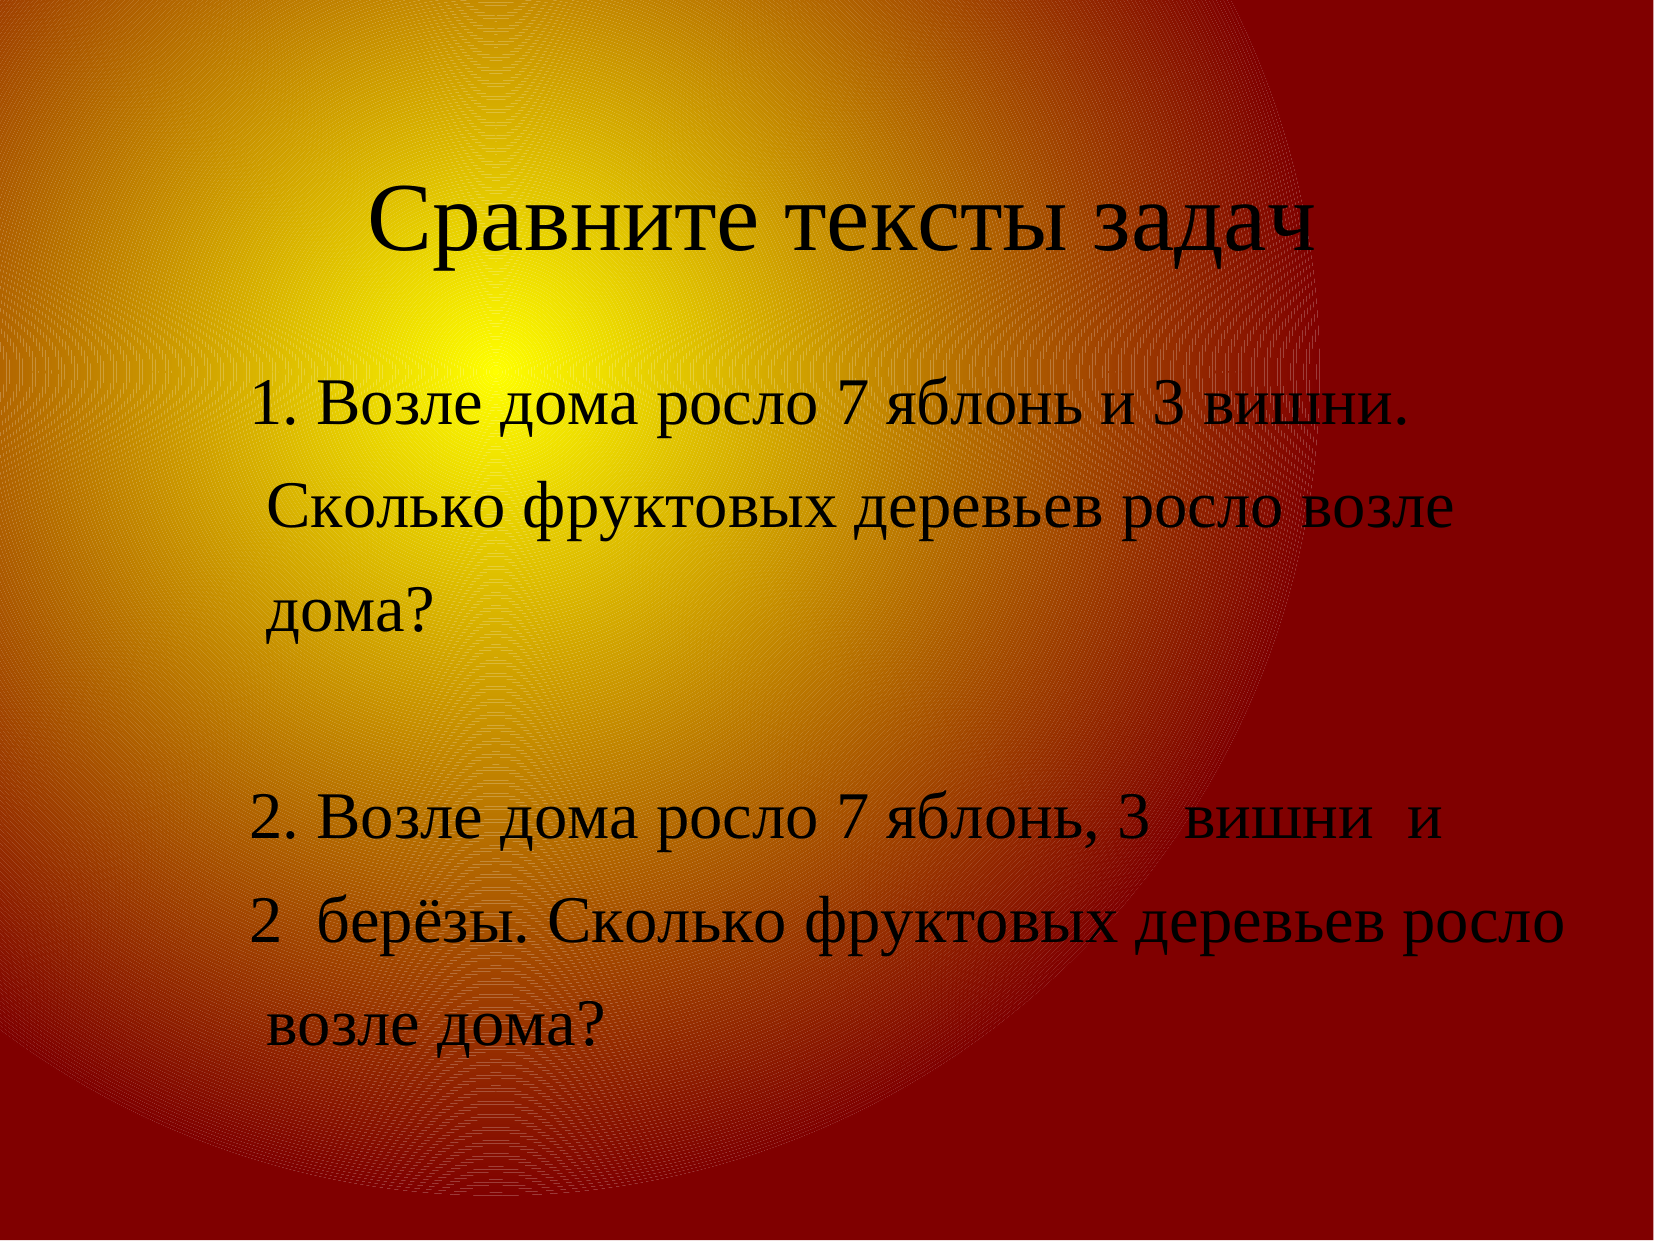

# Сравните тексты задач
1. Возле дома росло 7 яблонь и 3 вишни.
 Сколько фруктовых деревьев росло возле
 дома?
2. Возле дома росло 7 яблонь, 3 вишни и
2 берёзы. Сколько фруктовых деревьев росло
 возле дома?